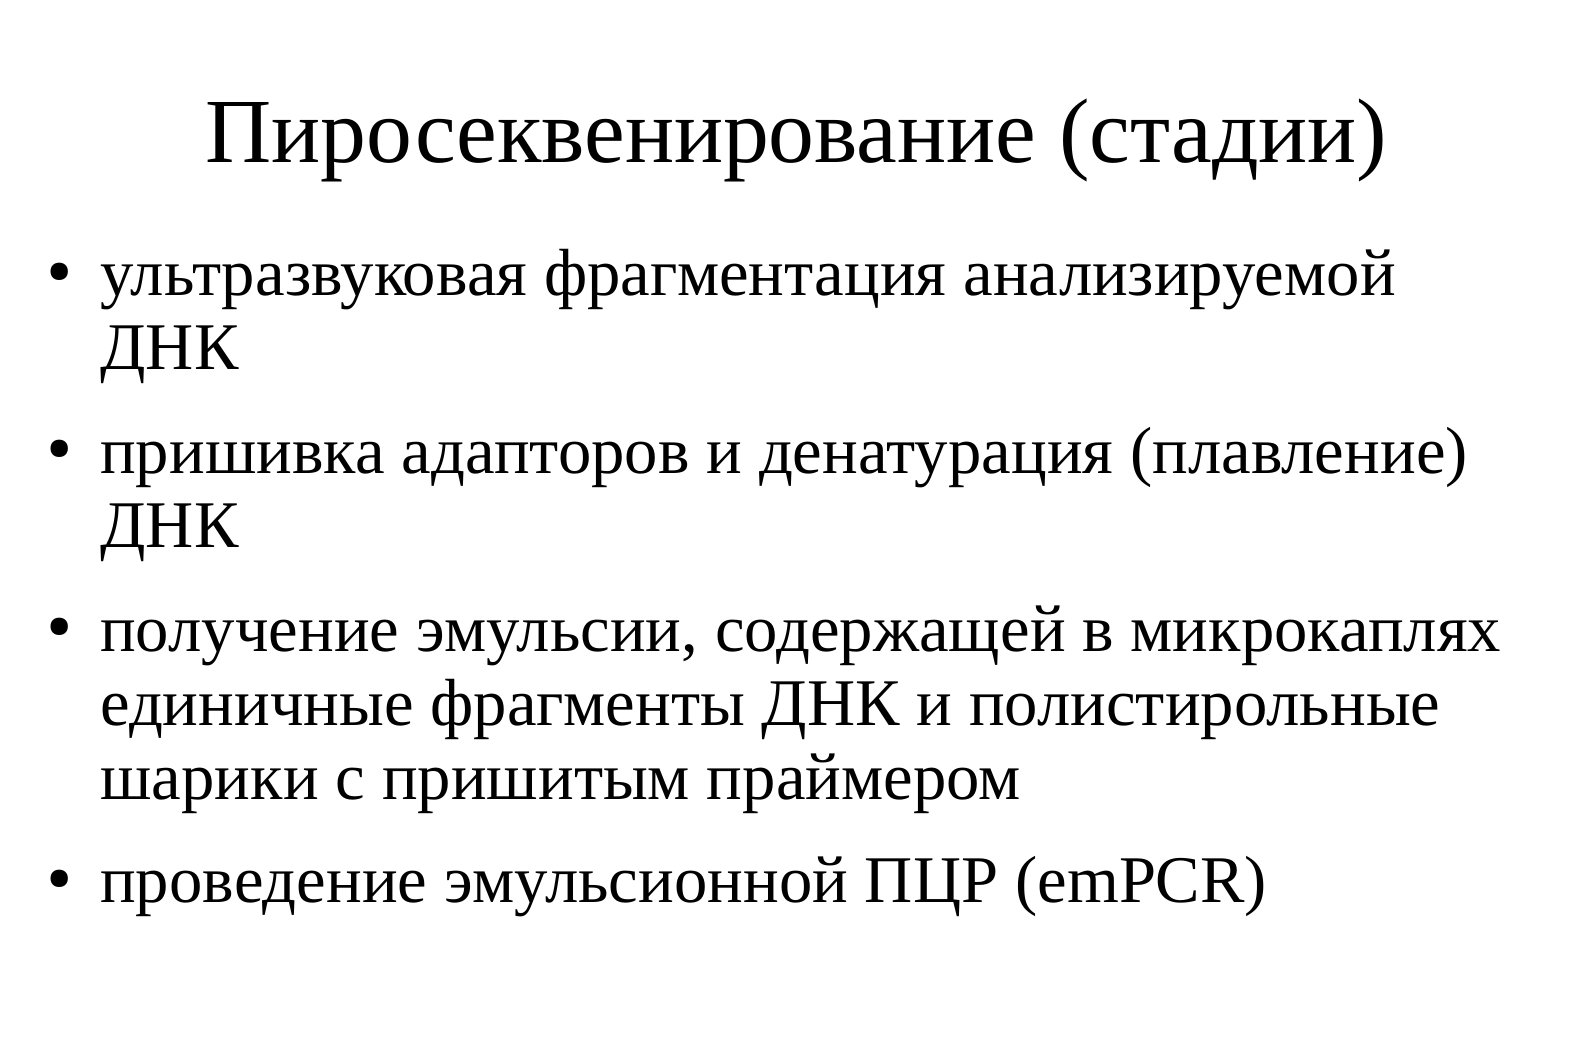

# Пиросеквенирование (стадии)
ультразвуковая фрагментация анализируемой ДНК
пришивка адапторов и денатурация (плавление) ДНК
получение эмульсии, содержащей в микрокаплях единичные фрагменты ДНК и полистирольные шарики с пришитым праймером
проведение эмульсионной ПЦР (emPCR)